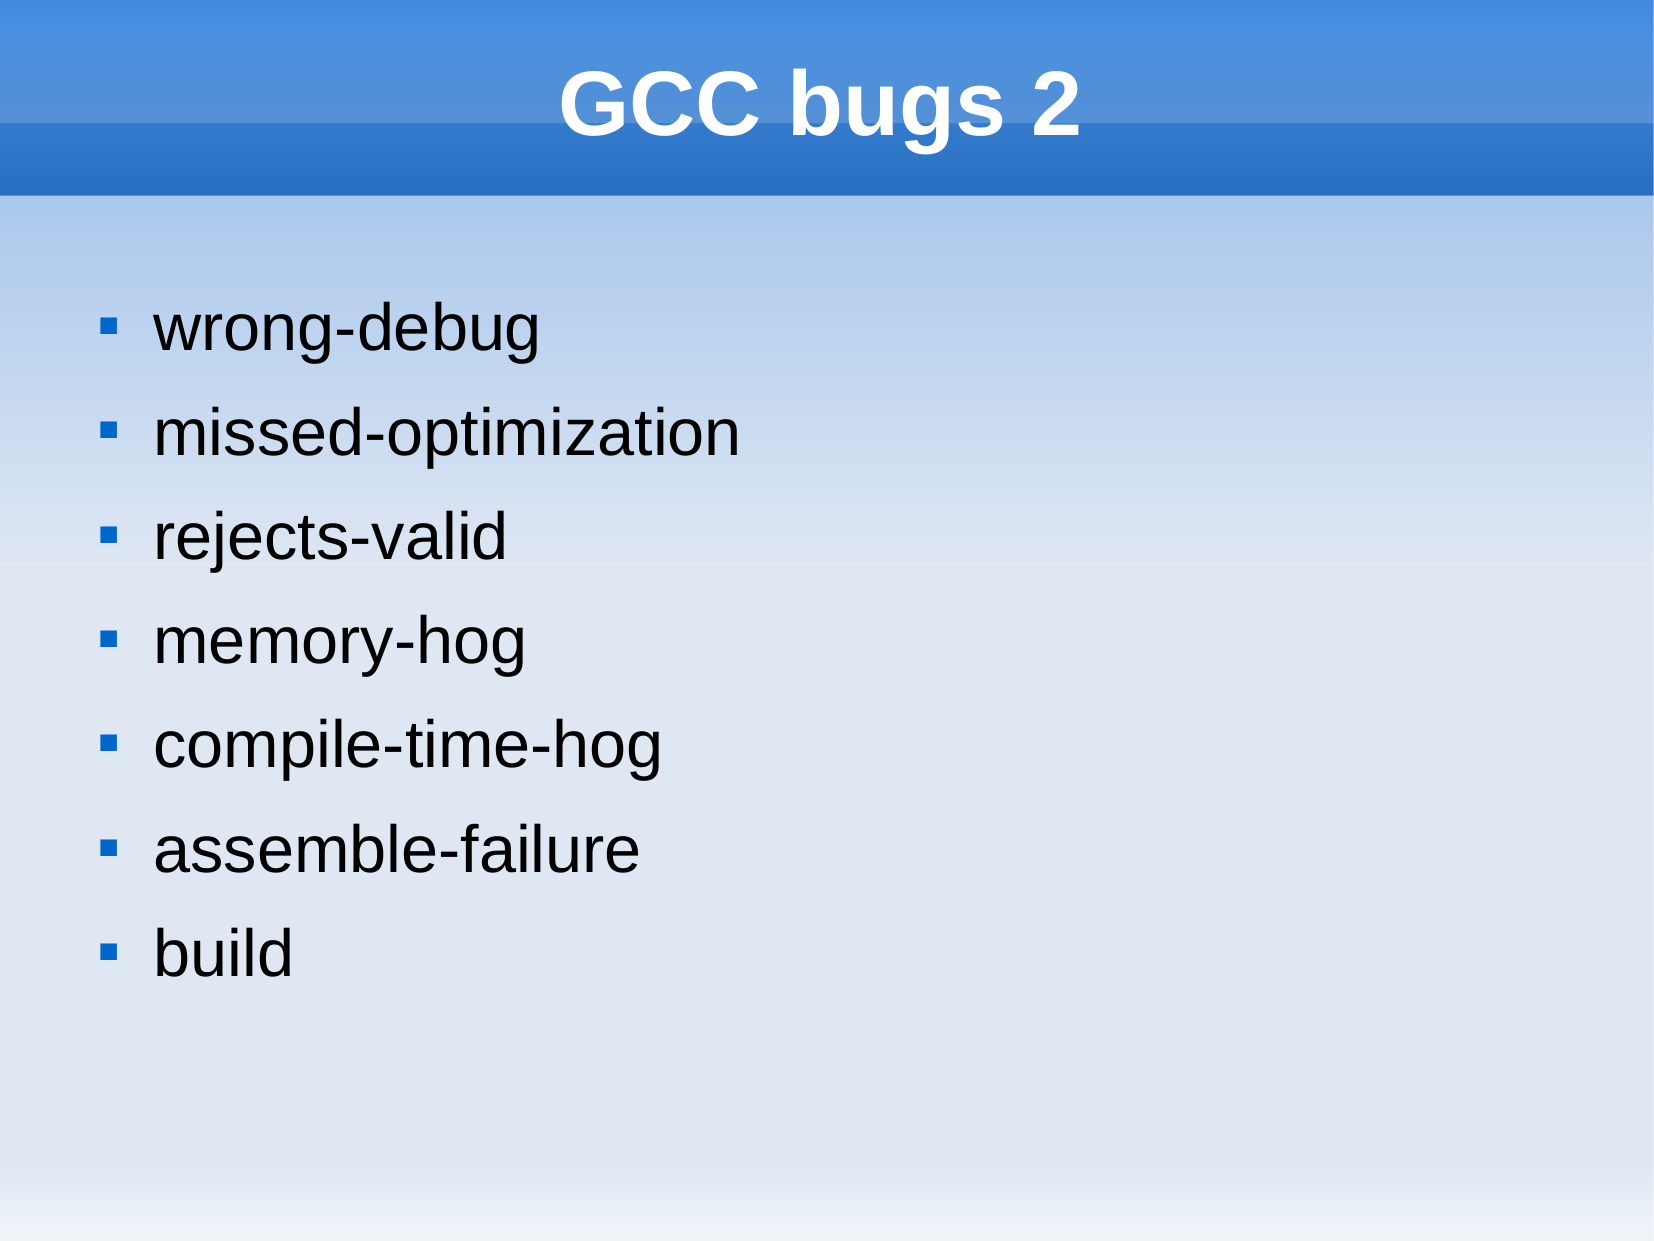

# GCC bugs 2
wrong-debug
missed-optimization
rejects-valid
memory-hog
compile-time-hog
assemble-failure
build